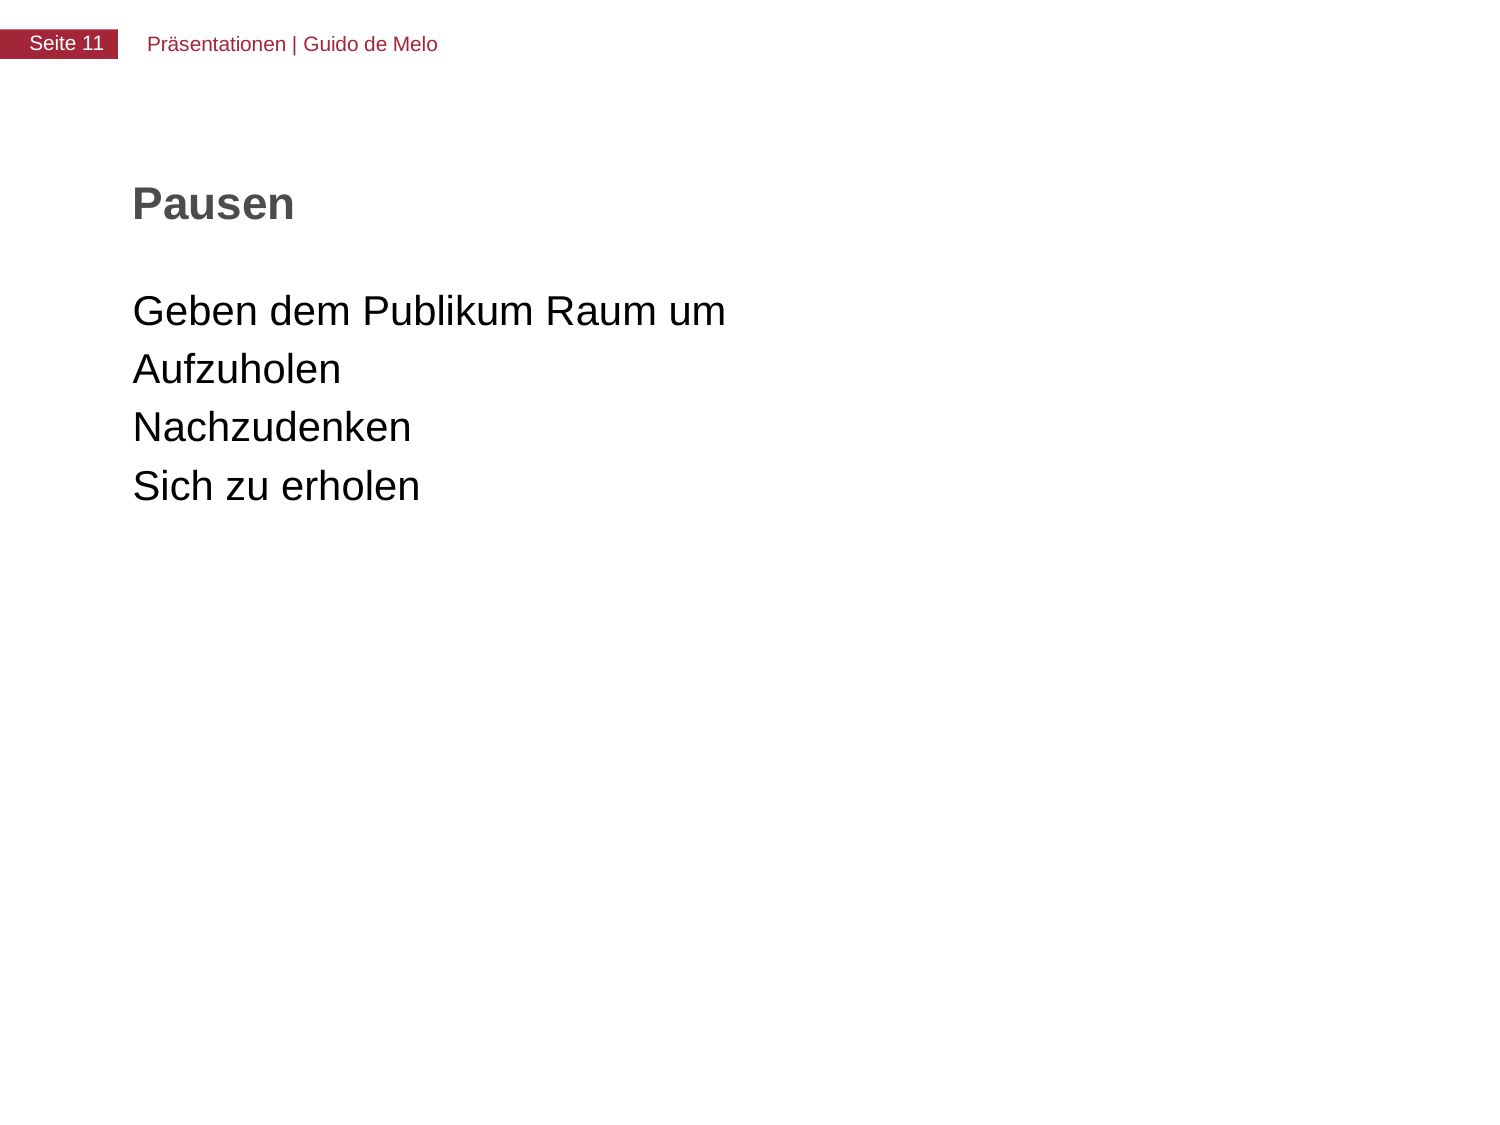

# Pausen
Geben dem Publikum Raum um
Aufzuholen
Nachzudenken
Sich zu erholen